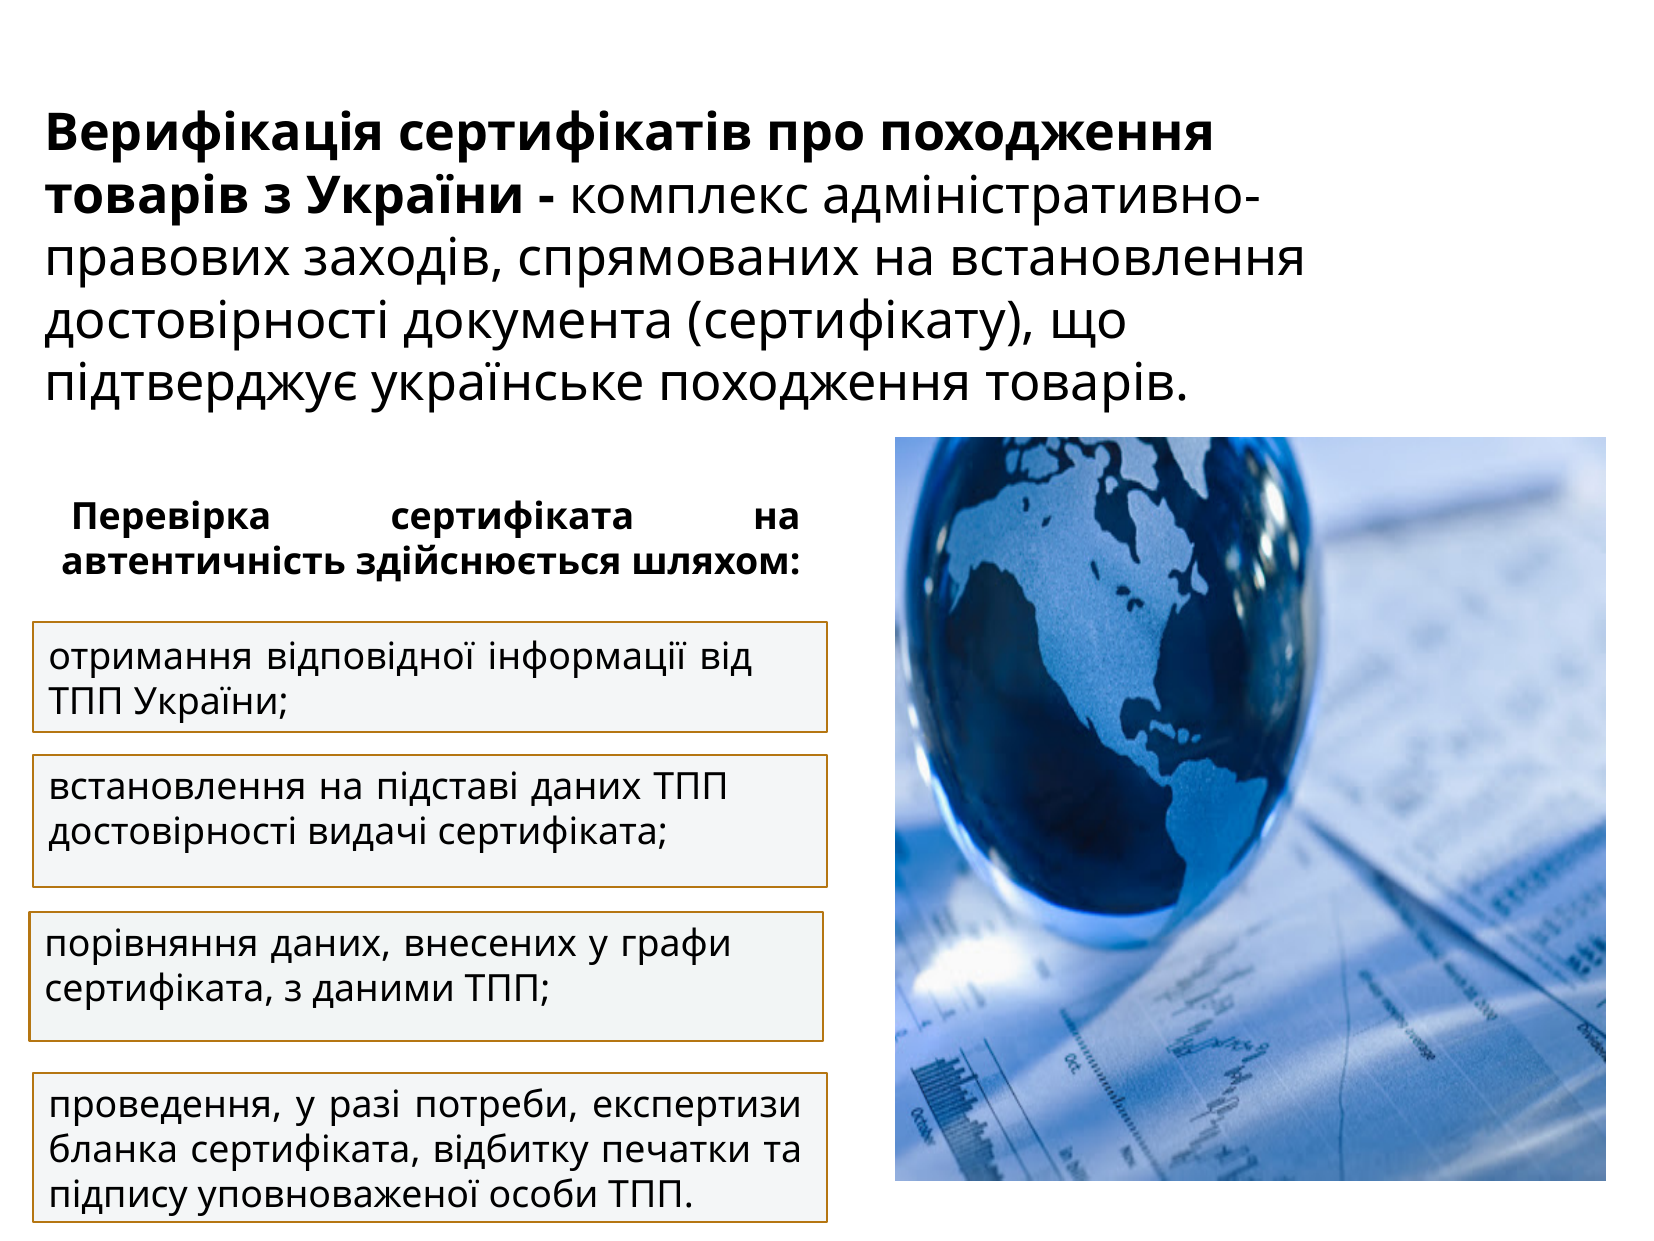

Верифікація сертифікатів про походження товарів з України - комплекс адміністративно-правових заходів, спрямованих на встановлення достовірності документа (сертифікату), що підтверджує українське походження товарів.
 Перевірка сертифіката на автентичність здійснюється шляхом:
отримання відповідної інформації від ТПП України;
встановлення на підставі даних ТПП достовірності видачі сертифіката;
порівняння даних, внесених у графи сертифіката, з даними ТПП;
проведення, у разі потреби, експертизи бланка сертифіката, відбитку печатки та підпису уповноваженої особи ТПП.